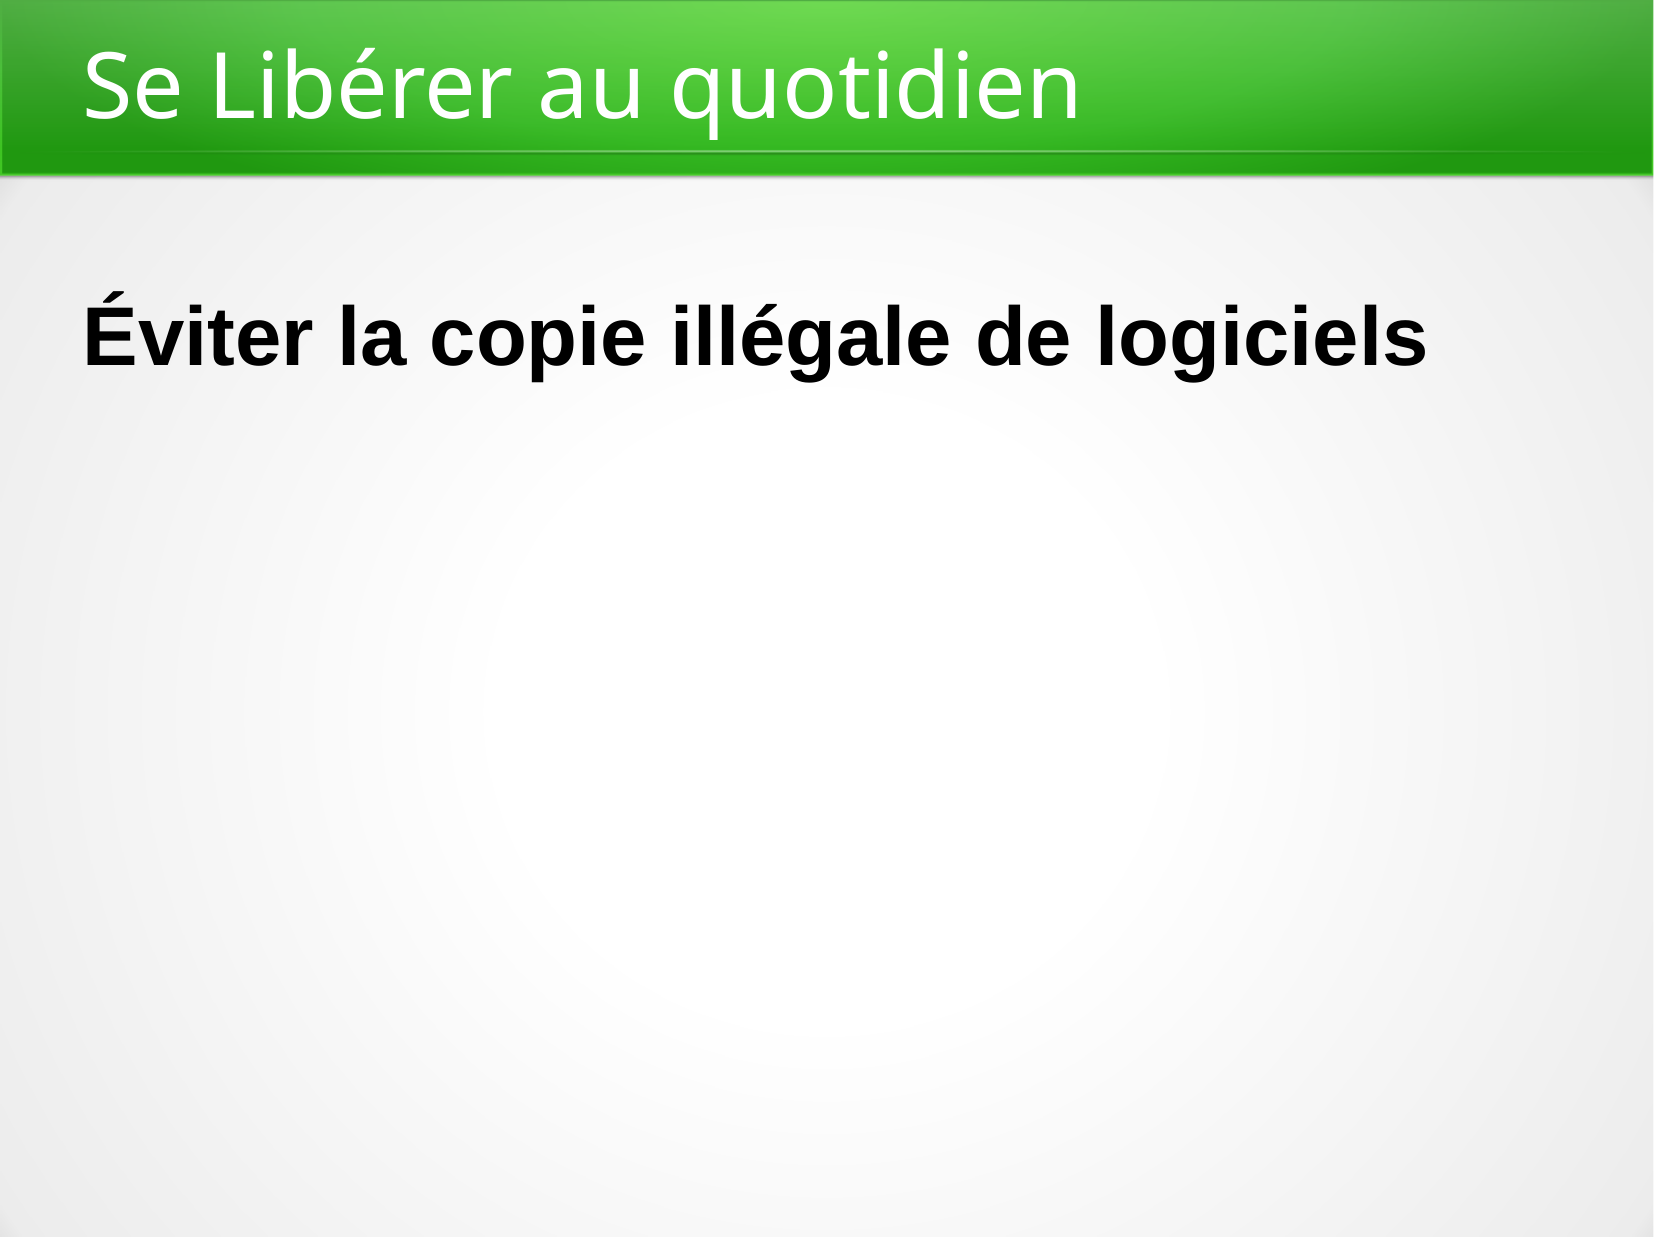

# Se Libérer au quotidien
Éviter la copie illégale de logiciels